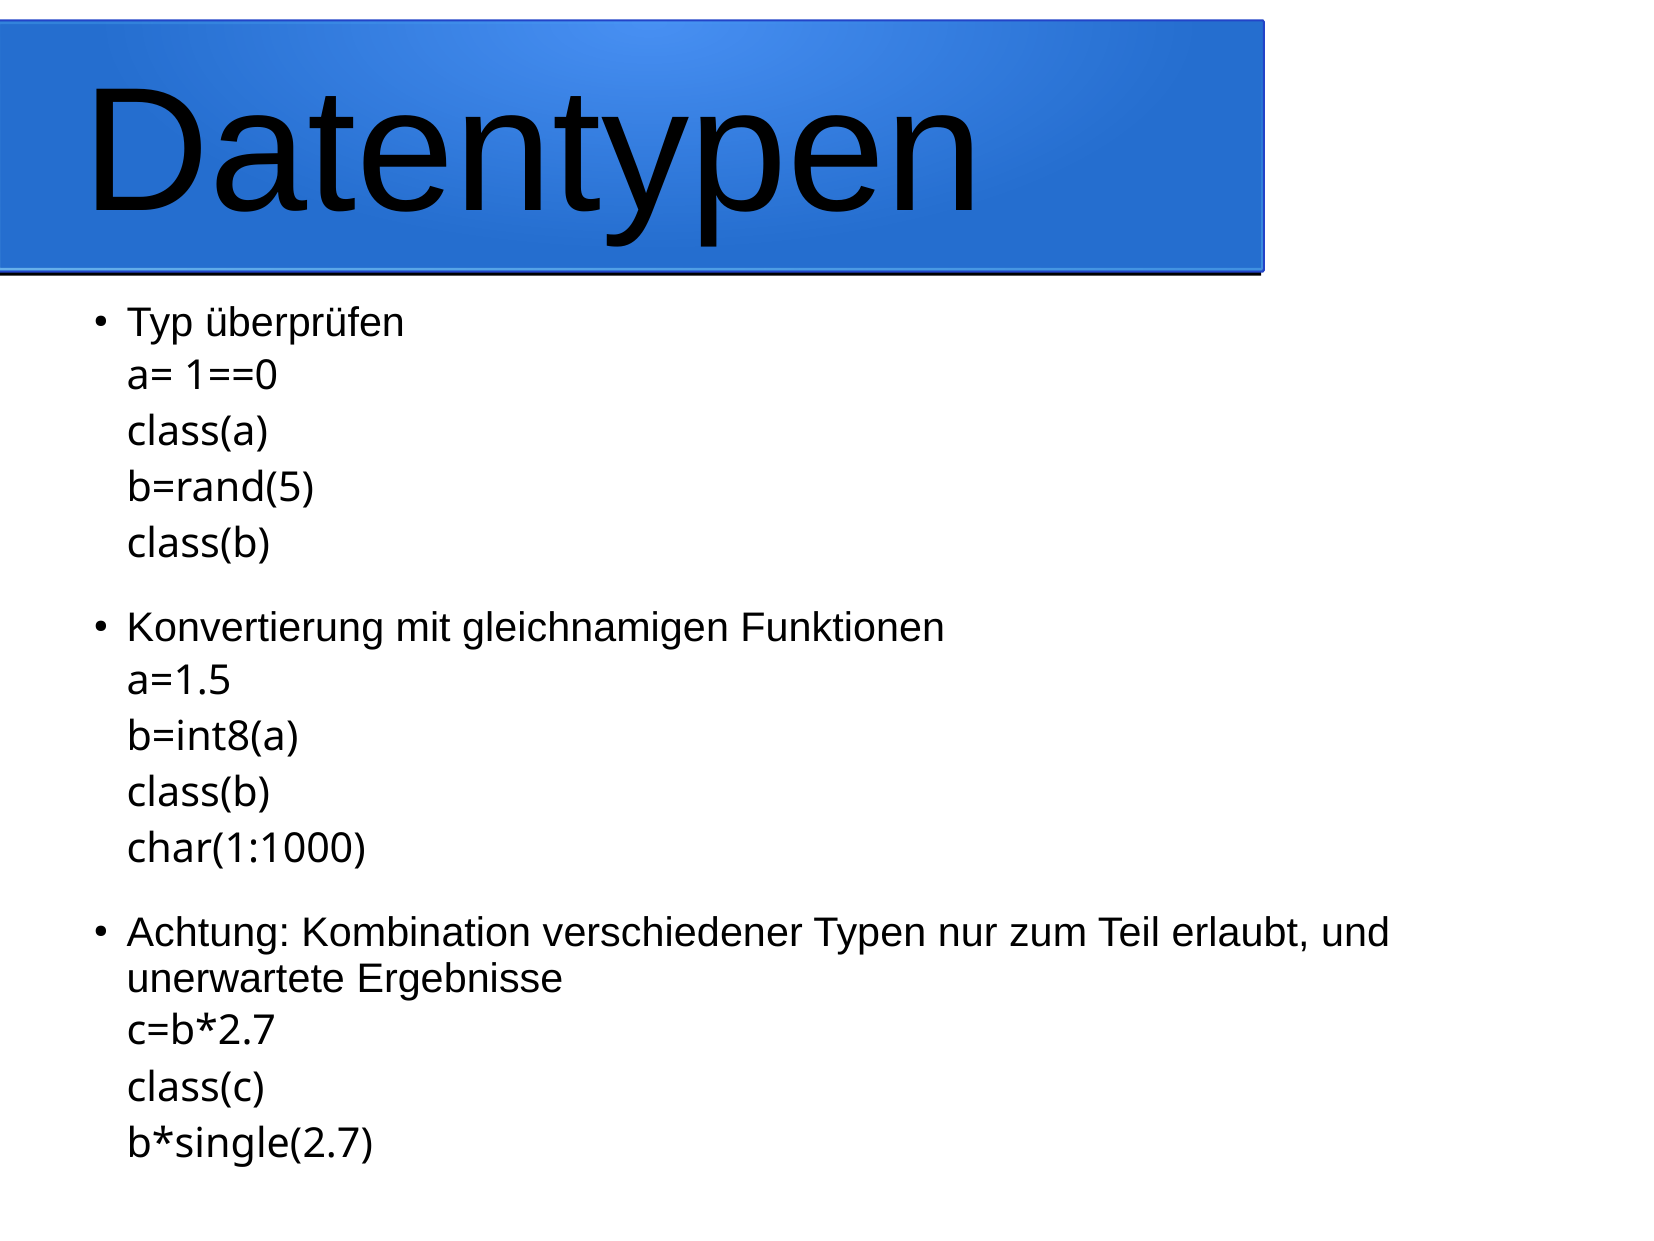

# Datentypen
Typ überprüfen
a= 1==0
class(a)
b=rand(5)
class(b)
Konvertierung mit gleichnamigen Funktionen
a=1.5
b=int8(a)
class(b)
char(1:1000)
Achtung: Kombination verschiedener Typen nur zum Teil erlaubt, und unerwartete Ergebnisse
c=b*2.7
class(c)
b*single(2.7)